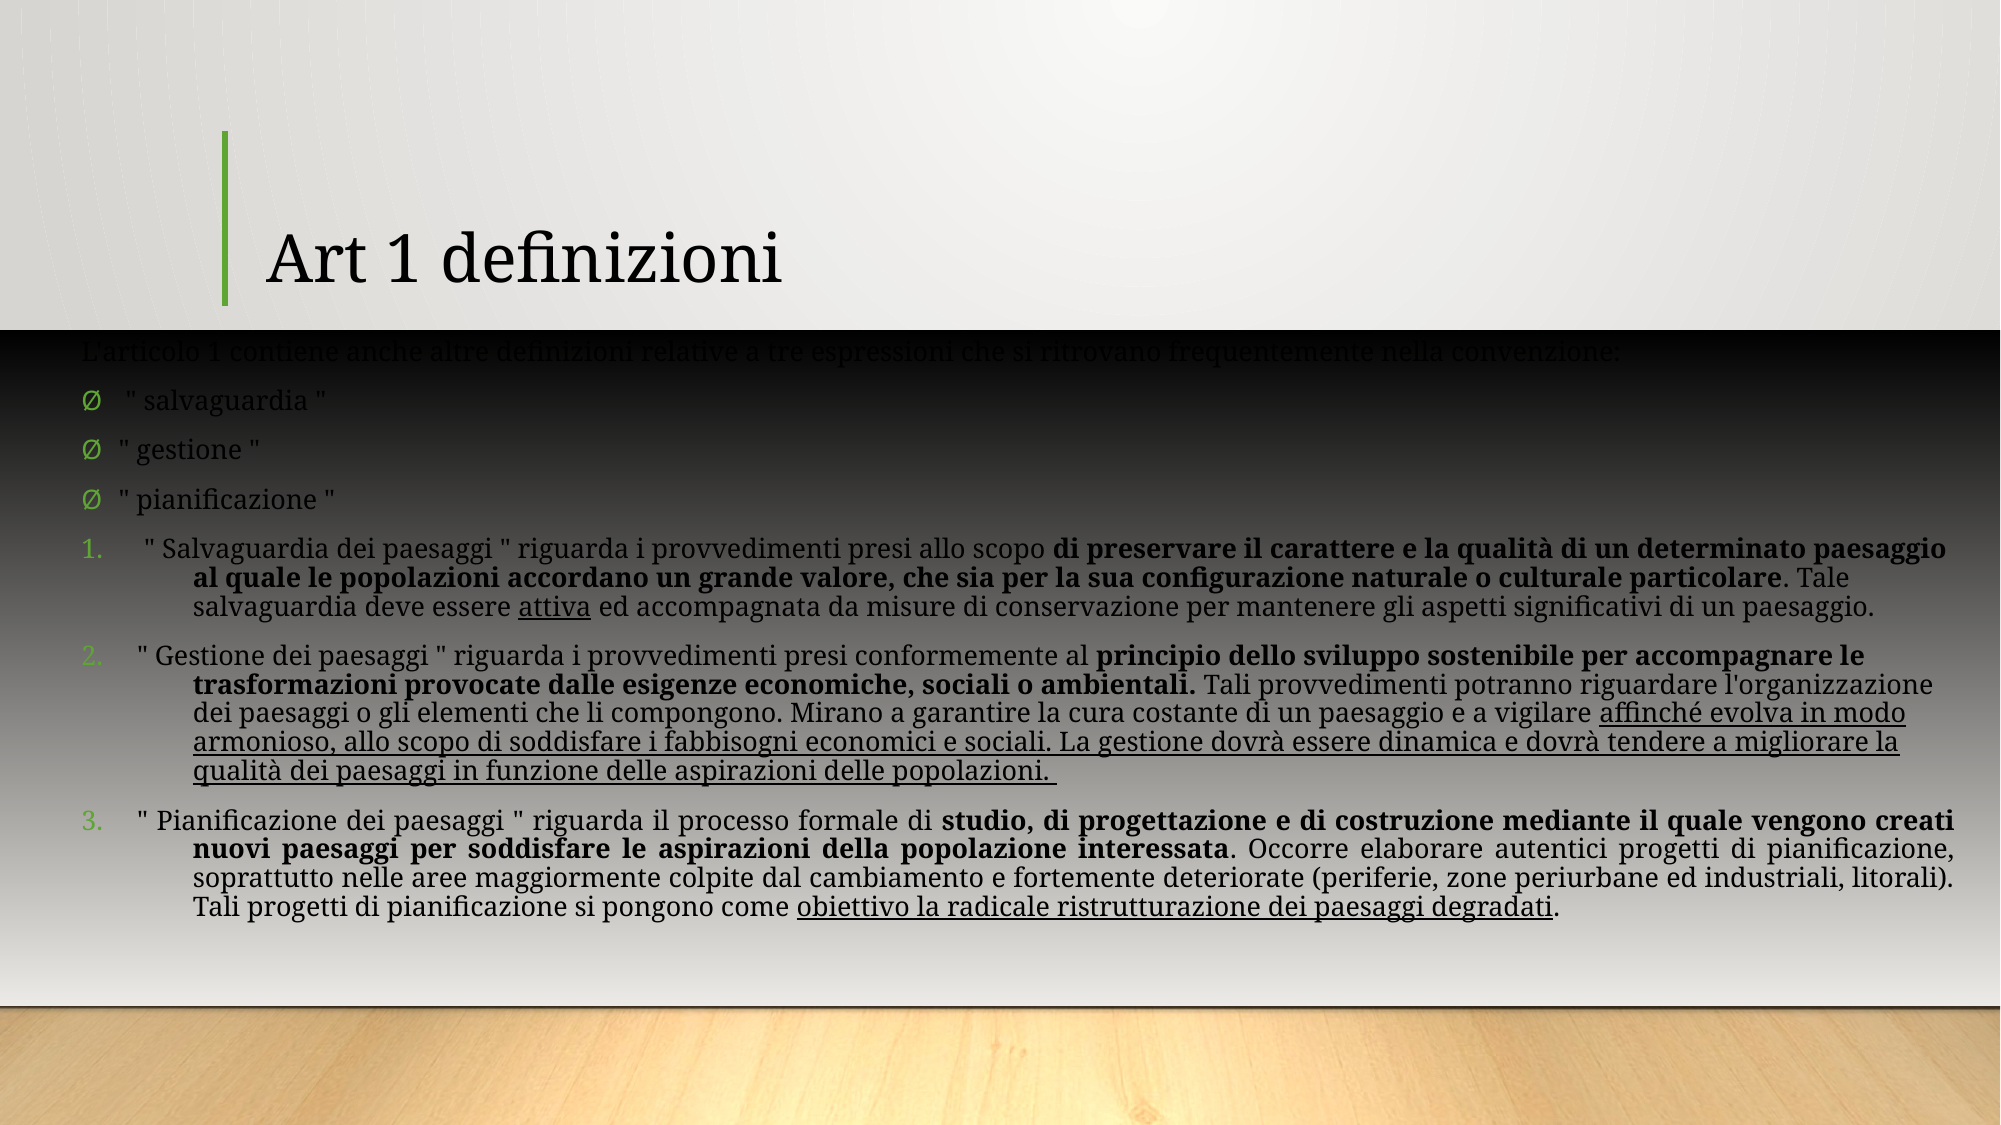

# Art 1 definizioni
L'articolo 1 contiene anche altre definizioni relative a tre espressioni che si ritrovano frequentemente nella convenzione:
 " salvaguardia "
" gestione "
" pianificazione "
 " Salvaguardia dei paesaggi " riguarda i provvedimenti presi allo scopo di preservare il carattere e la qualità di un determinato paesaggio al quale le popolazioni accordano un grande valore, che sia per la sua configurazione naturale o culturale particolare. Tale salvaguardia deve essere attiva ed accompagnata da misure di conservazione per mantenere gli aspetti significativi di un paesaggio.
" Gestione dei paesaggi " riguarda i provvedimenti presi conformemente al principio dello sviluppo sostenibile per accompagnare le trasformazioni provocate dalle esigenze economiche, sociali o ambientali. Tali provvedimenti potranno riguardare l'organizzazione dei paesaggi o gli elementi che li compongono. Mirano a garantire la cura costante di un paesaggio e a vigilare affinché evolva in modo armonioso, allo scopo di soddisfare i fabbisogni economici e sociali. La gestione dovrà essere dinamica e dovrà tendere a migliorare la qualità dei paesaggi in funzione delle aspirazioni delle popolazioni.
" Pianificazione dei paesaggi " riguarda il processo formale di studio, di progettazione e di costruzione mediante il quale vengono creati nuovi paesaggi per soddisfare le aspirazioni della popolazione interessata. Occorre elaborare autentici progetti di pianificazione, soprattutto nelle aree maggiormente colpite dal cambiamento e fortemente deteriorate (periferie, zone periurbane ed industriali, litorali). Tali progetti di pianificazione si pongono come obiettivo la radicale ristrutturazione dei paesaggi degradati.